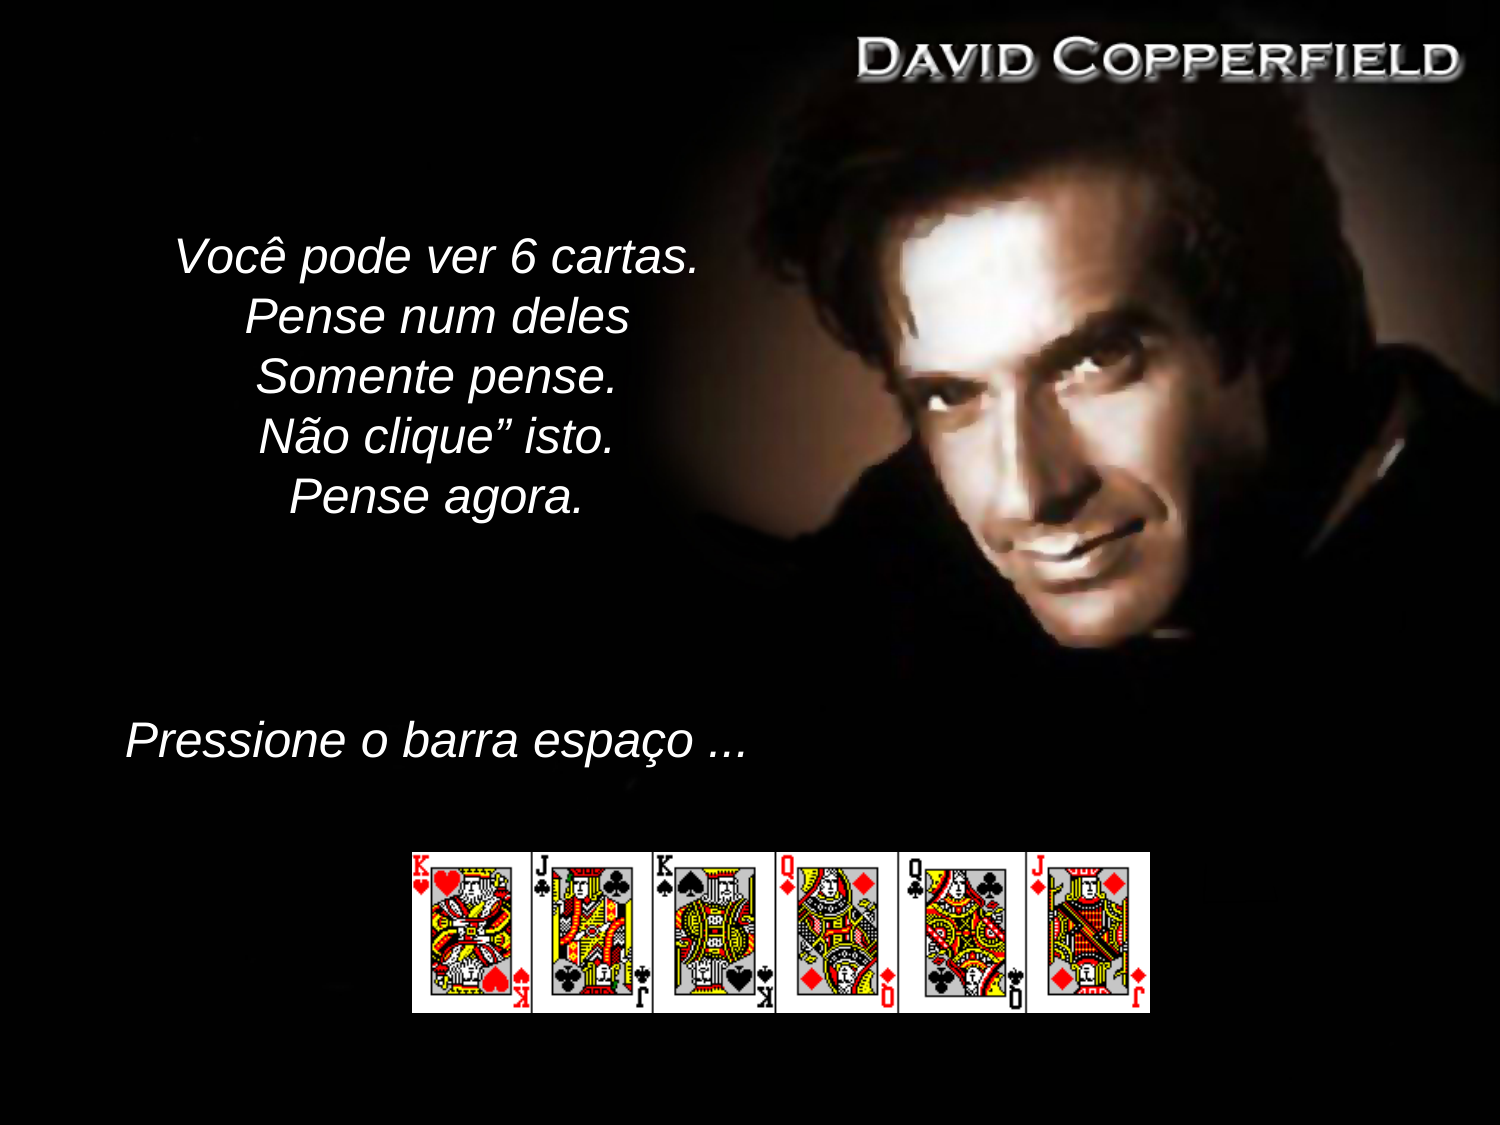

Você pode ver 6 cartas.
Pense num deles
Somente pense.
Não clique” isto.
Pense agora.
Pressione o barra espaço ...